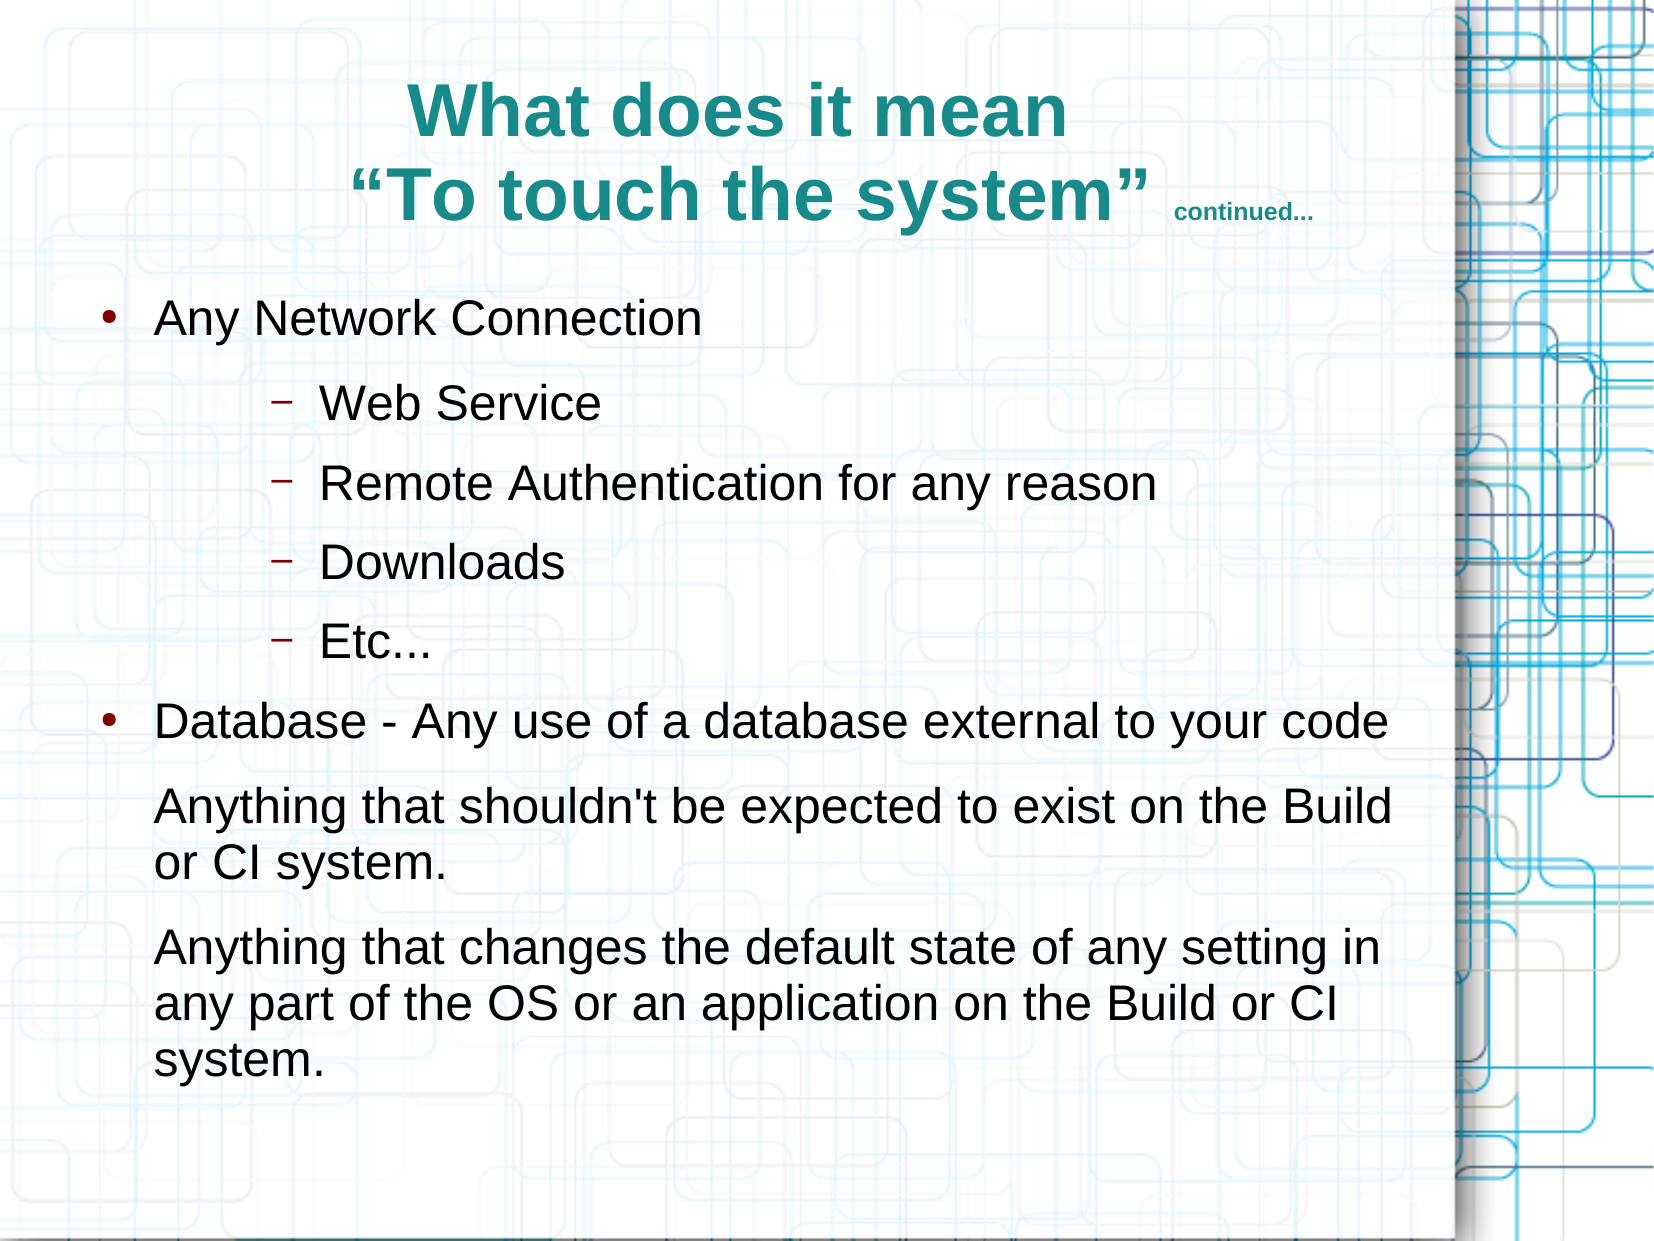

# What does it mean “To touch the system” continued...
Any Network Connection
Web Service
Remote Authentication for any reason
Downloads
Etc...
Database - Any use of a database external to your code
Anything that shouldn't be expected to exist on the Build or CI system.
Anything that changes the default state of any setting in any part of the OS or an application on the Build or CI system.